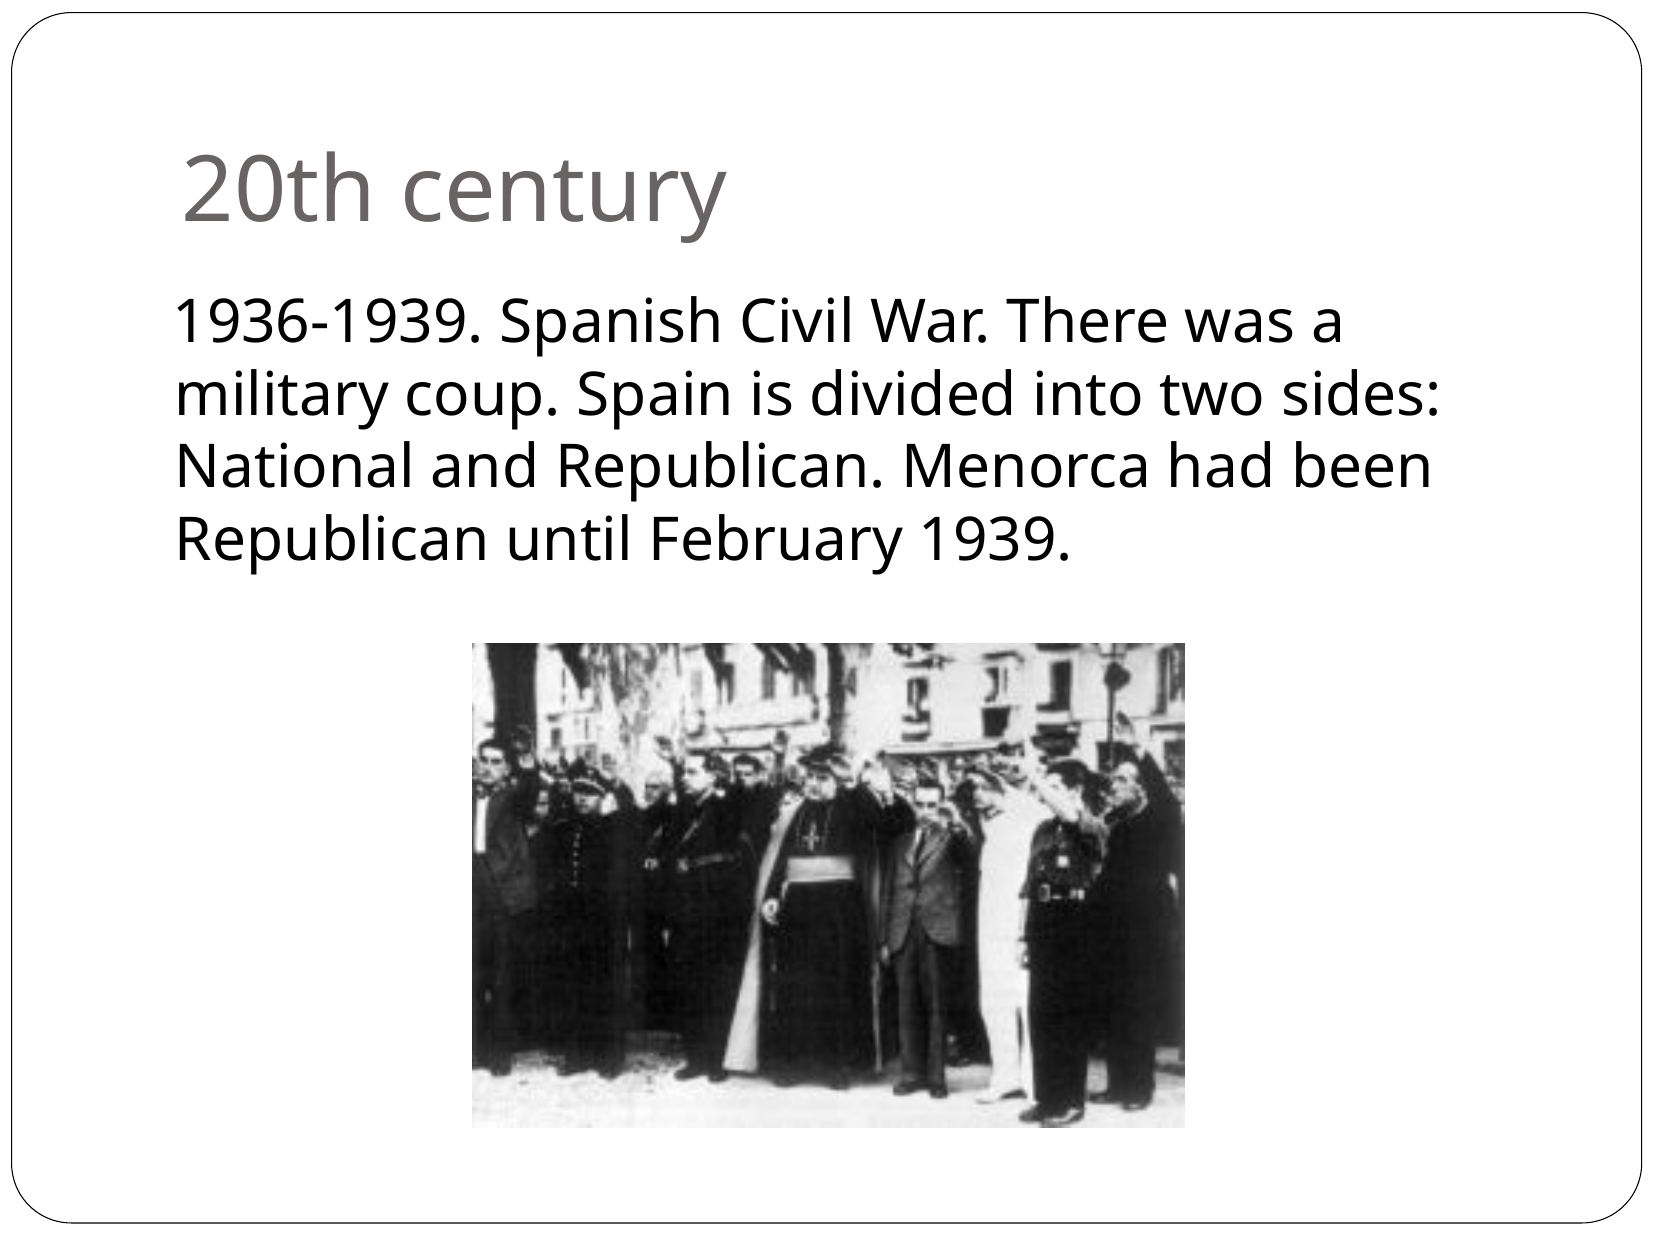

# 20th century
 1936-1939. Spanish Civil War. There was a military coup. Spain is divided into two sides: National and Republican. Menorca had been Republican until February 1939.